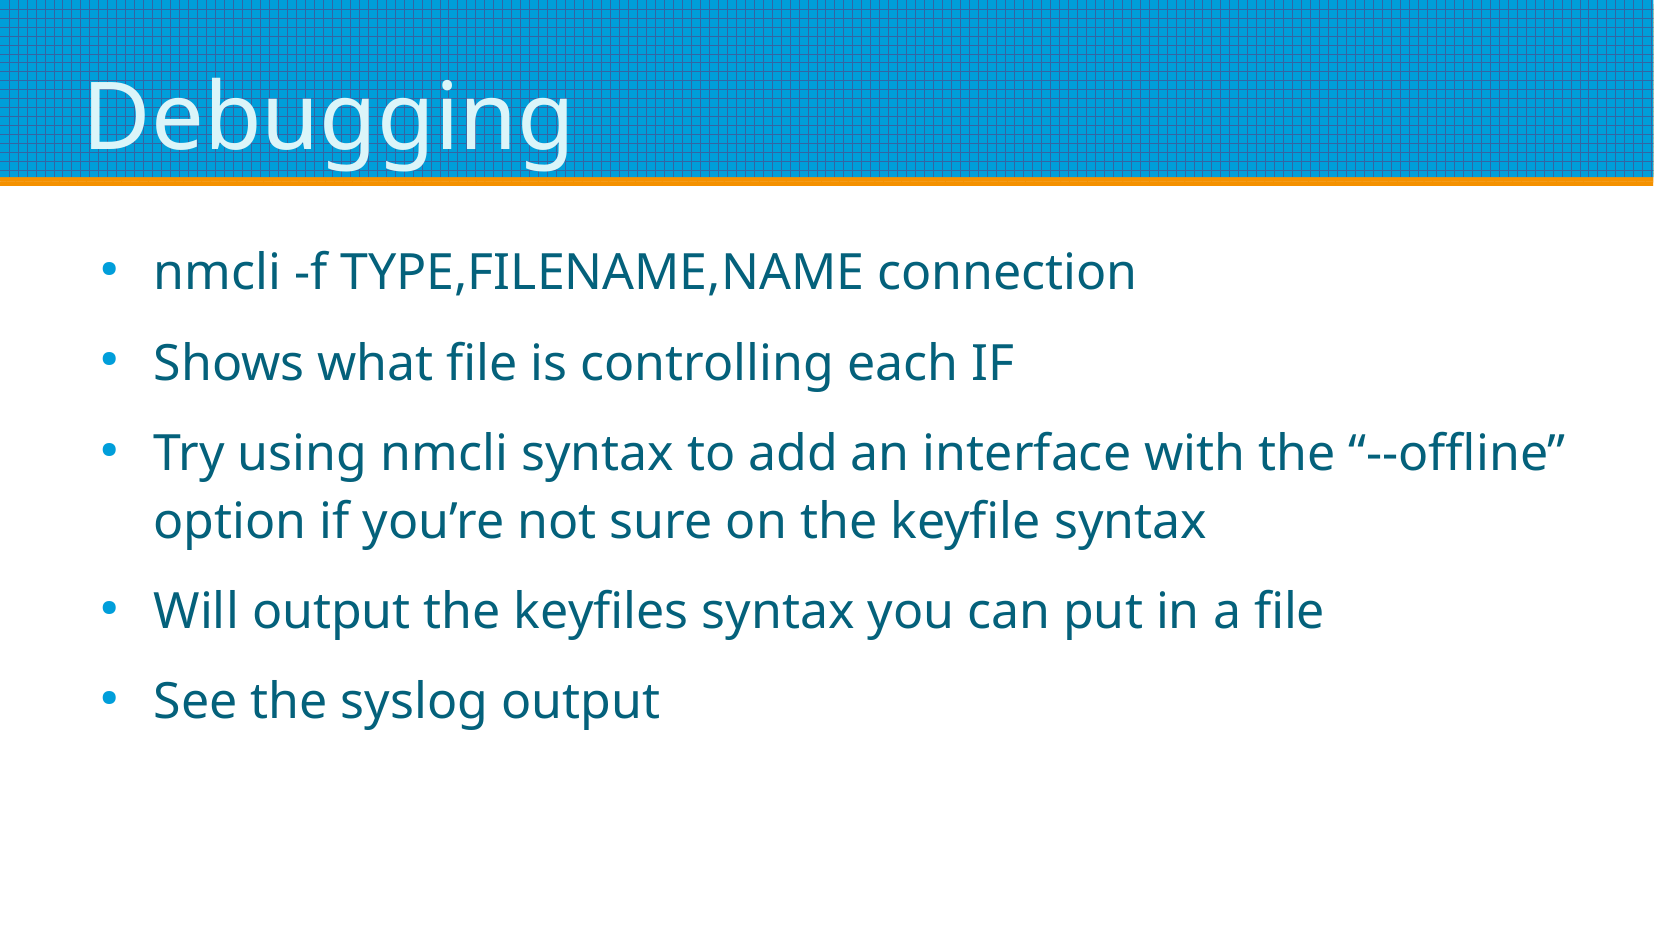

# Debugging
nmcli -f TYPE,FILENAME,NAME connection
Shows what file is controlling each IF
Try using nmcli syntax to add an interface with the “--offline” option if you’re not sure on the keyfile syntax
Will output the keyfiles syntax you can put in a file
See the syslog output